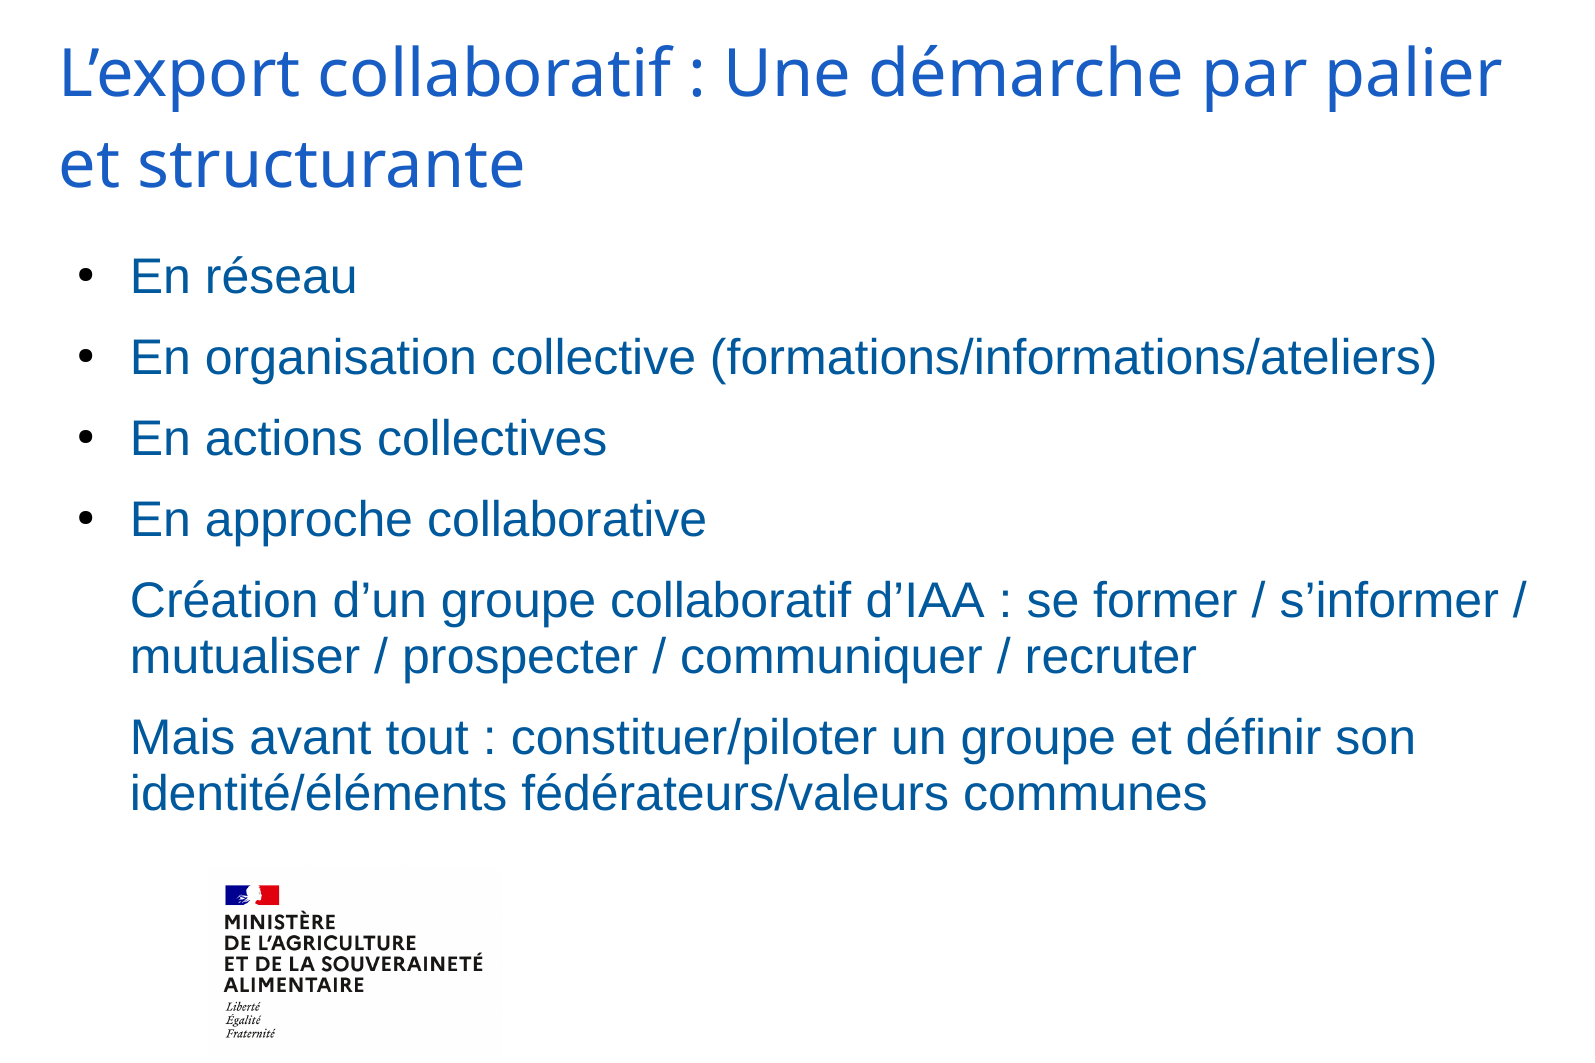

# L’export collaboratif : Une démarche par palier et structurante
En réseau
En organisation collective (formations/informations/ateliers)
En actions collectives
En approche collaborative
Création d’un groupe collaboratif d’IAA : se former / s’informer / mutualiser / prospecter / communiquer / recruter
Mais avant tout : constituer/piloter un groupe et définir son identité/éléments fédérateurs/valeurs communes